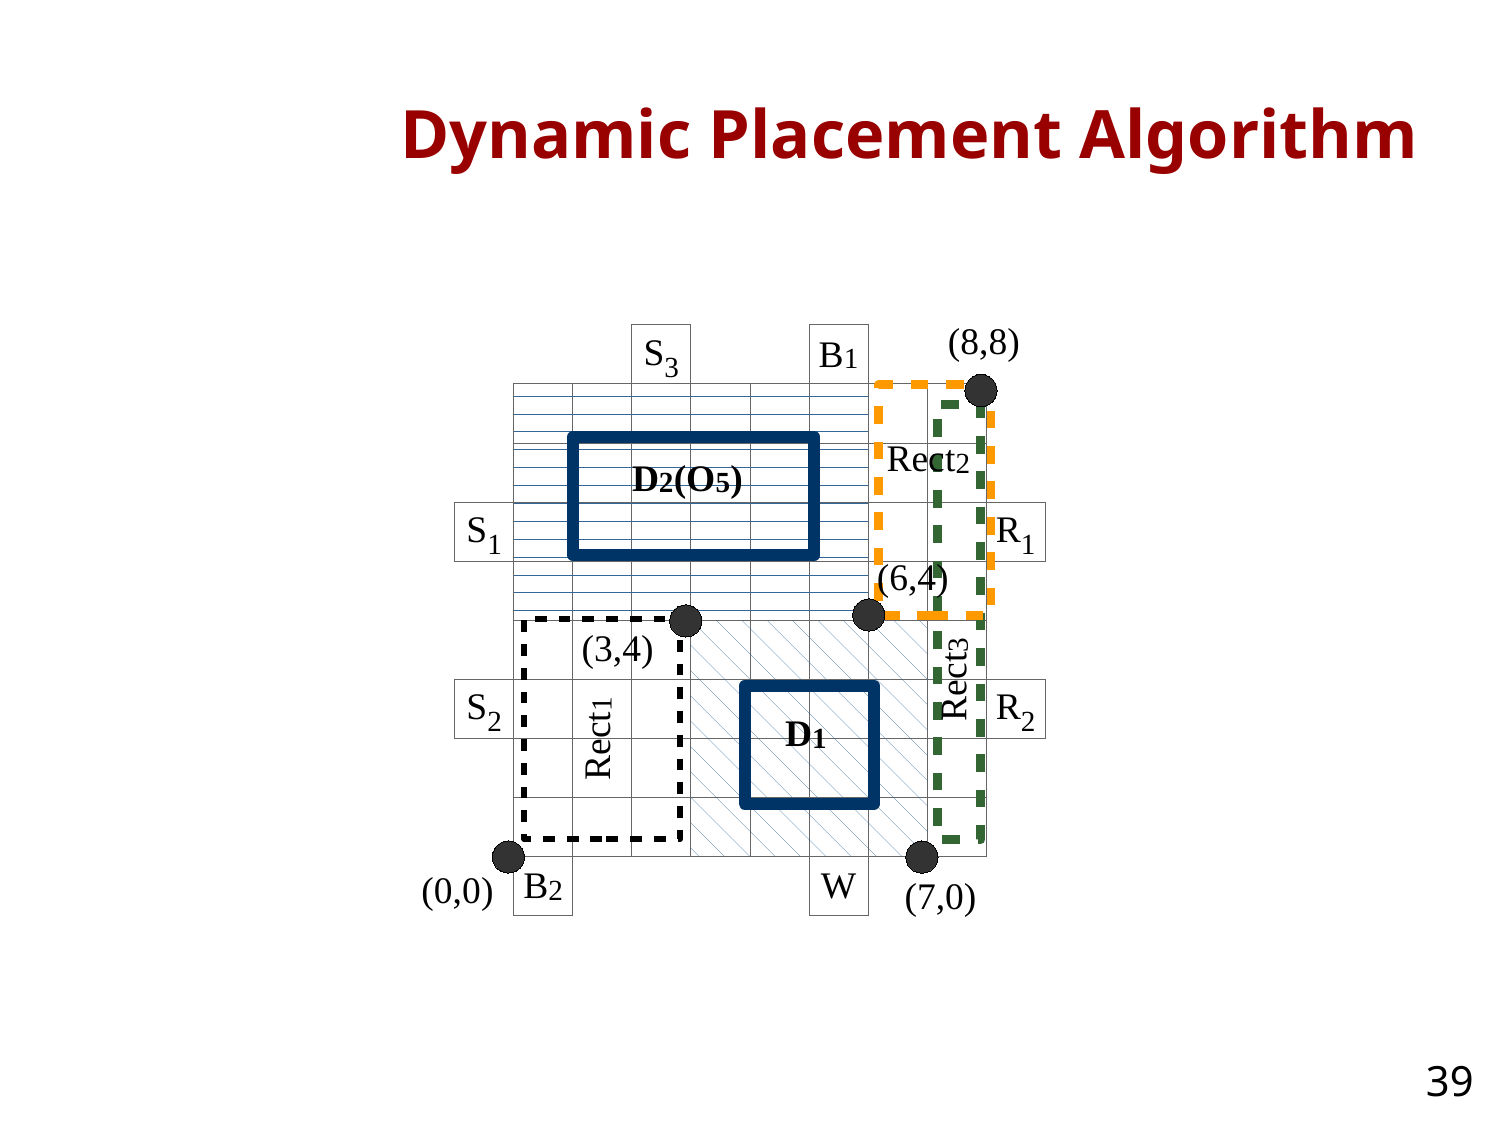

# Dynamic Placement Algorithm
(8,8)
S3
B1
S1
R1
S2
R2
B2
W
Rect2
 D2(O5)
(6,4)
Rect3
(3,4)
Rect1
D1
(0,0)
(7,0)